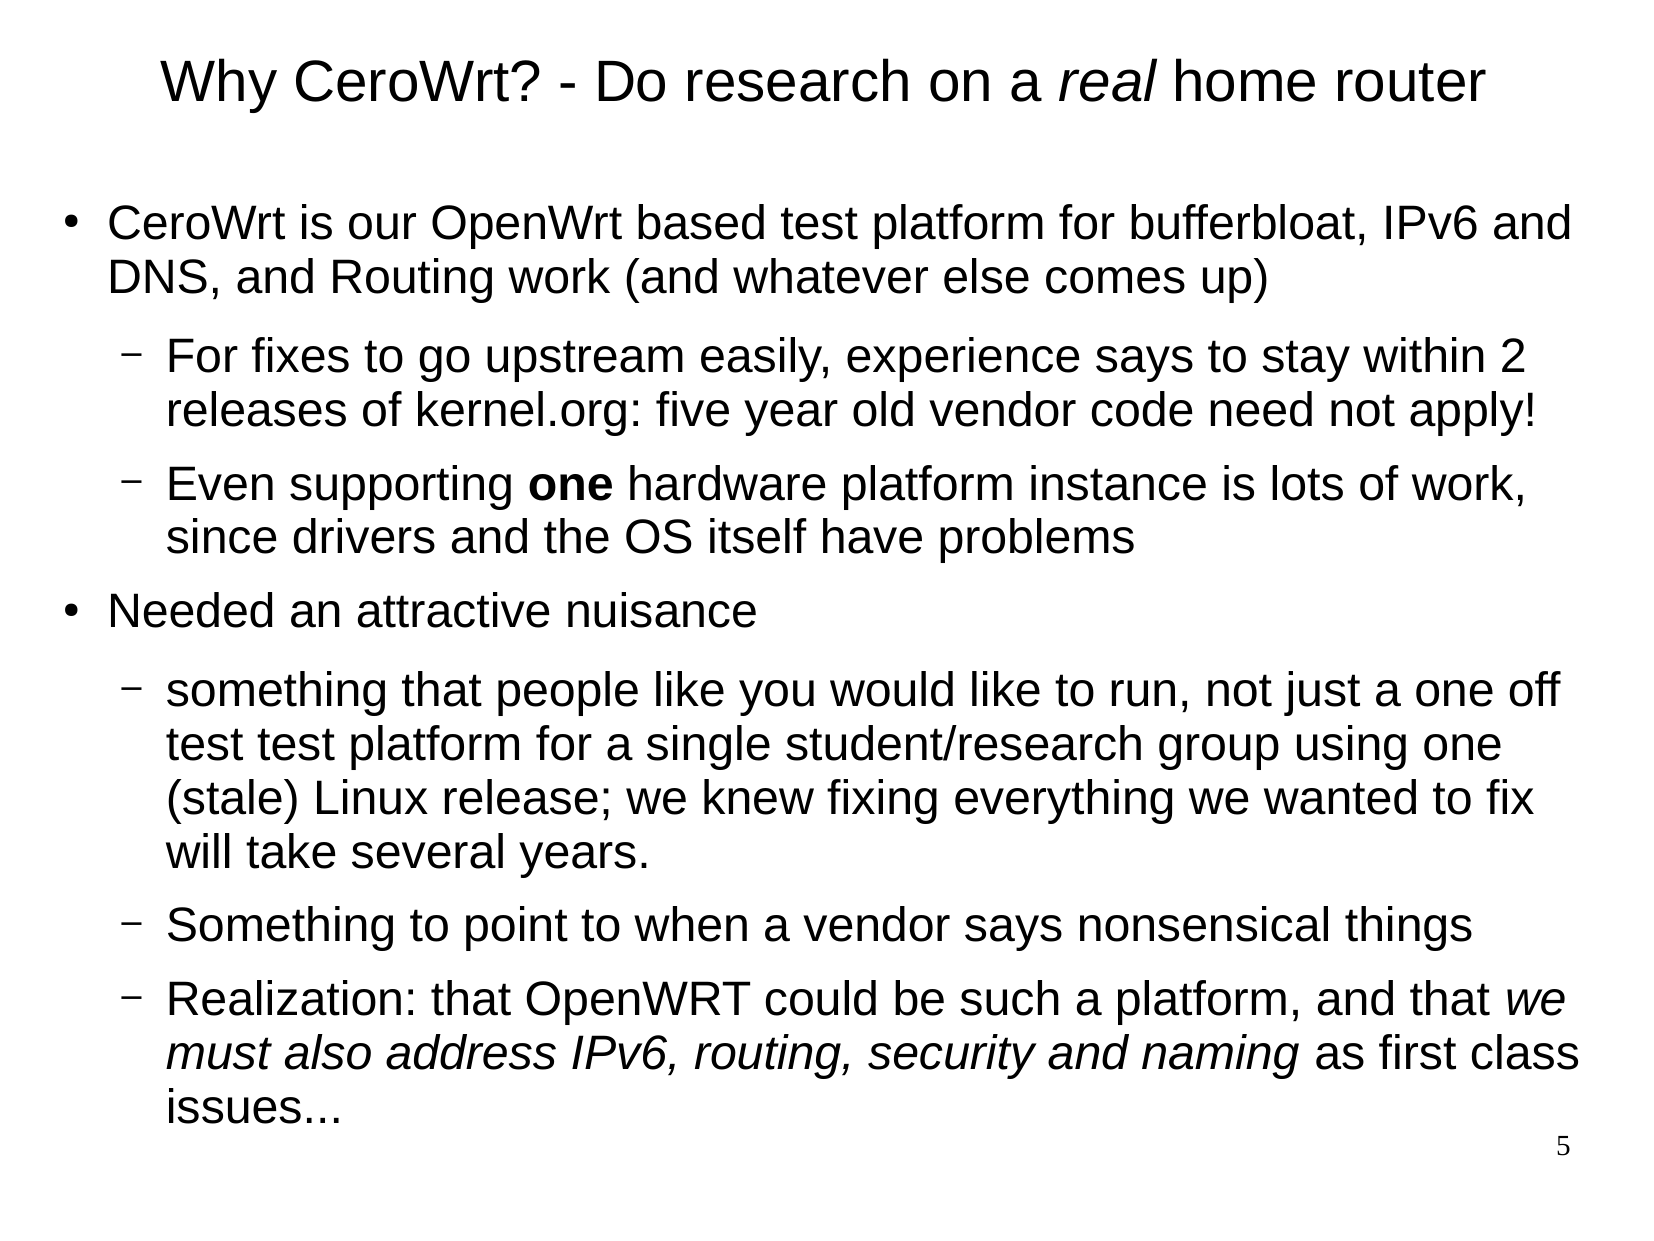

# Why CeroWrt? - Do research on a real home router
CeroWrt is our OpenWrt based test platform for bufferbloat, IPv6 and DNS, and Routing work (and whatever else comes up)
For fixes to go upstream easily, experience says to stay within 2 releases of kernel.org: five year old vendor code need not apply!
Even supporting one hardware platform instance is lots of work, since drivers and the OS itself have problems
Needed an attractive nuisance
something that people like you would like to run, not just a one off test test platform for a single student/research group using one (stale) Linux release; we knew fixing everything we wanted to fix will take several years.
Something to point to when a vendor says nonsensical things
Realization: that OpenWRT could be such a platform, and that we must also address IPv6, routing, security and naming as first class issues...
5